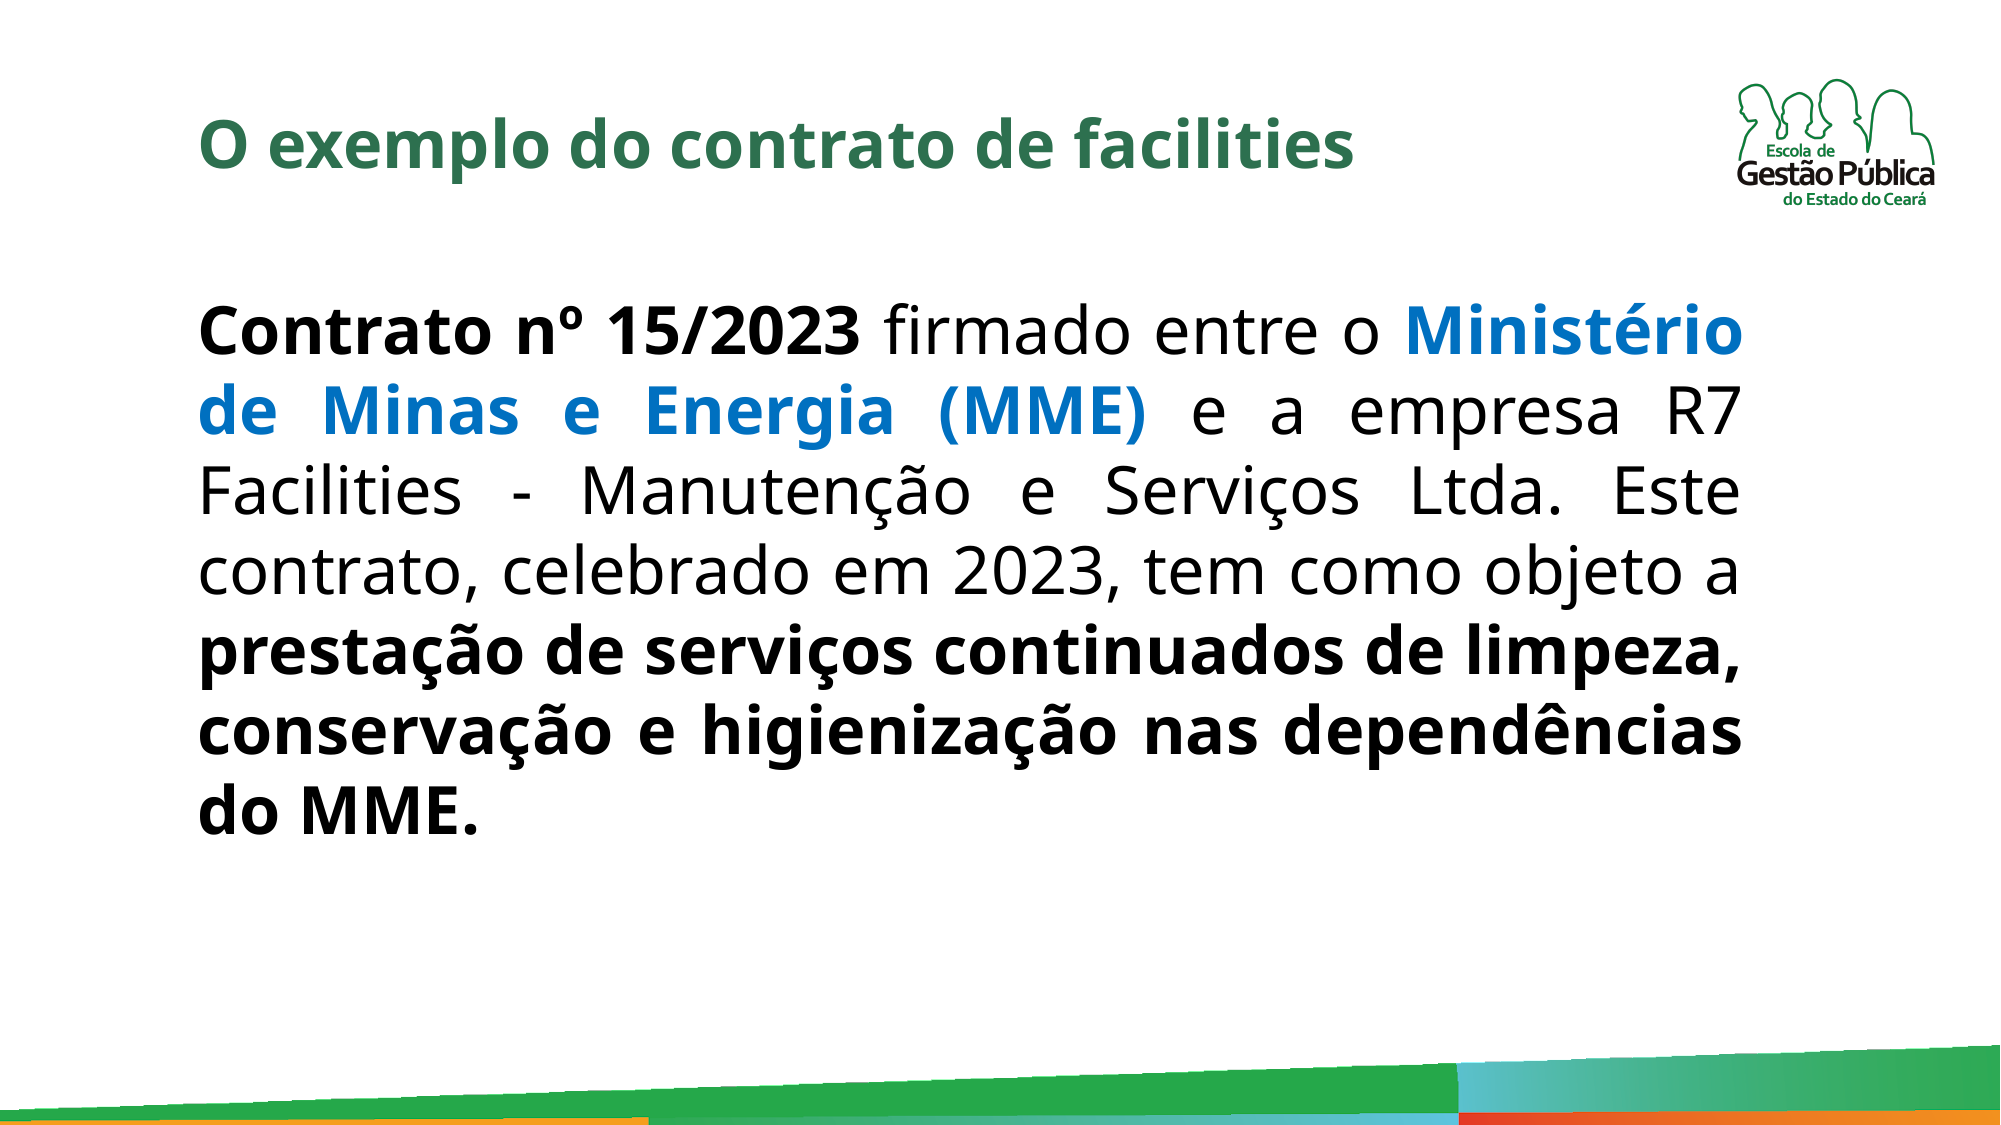

O exemplo do contrato de facilities
Contrato nº 15/2023 firmado entre o Ministério de Minas e Energia (MME) e a empresa R7 Facilities - Manutenção e Serviços Ltda. Este contrato, celebrado em 2023, tem como objeto a prestação de serviços continuados de limpeza, conservação e higienização nas dependências do MME.